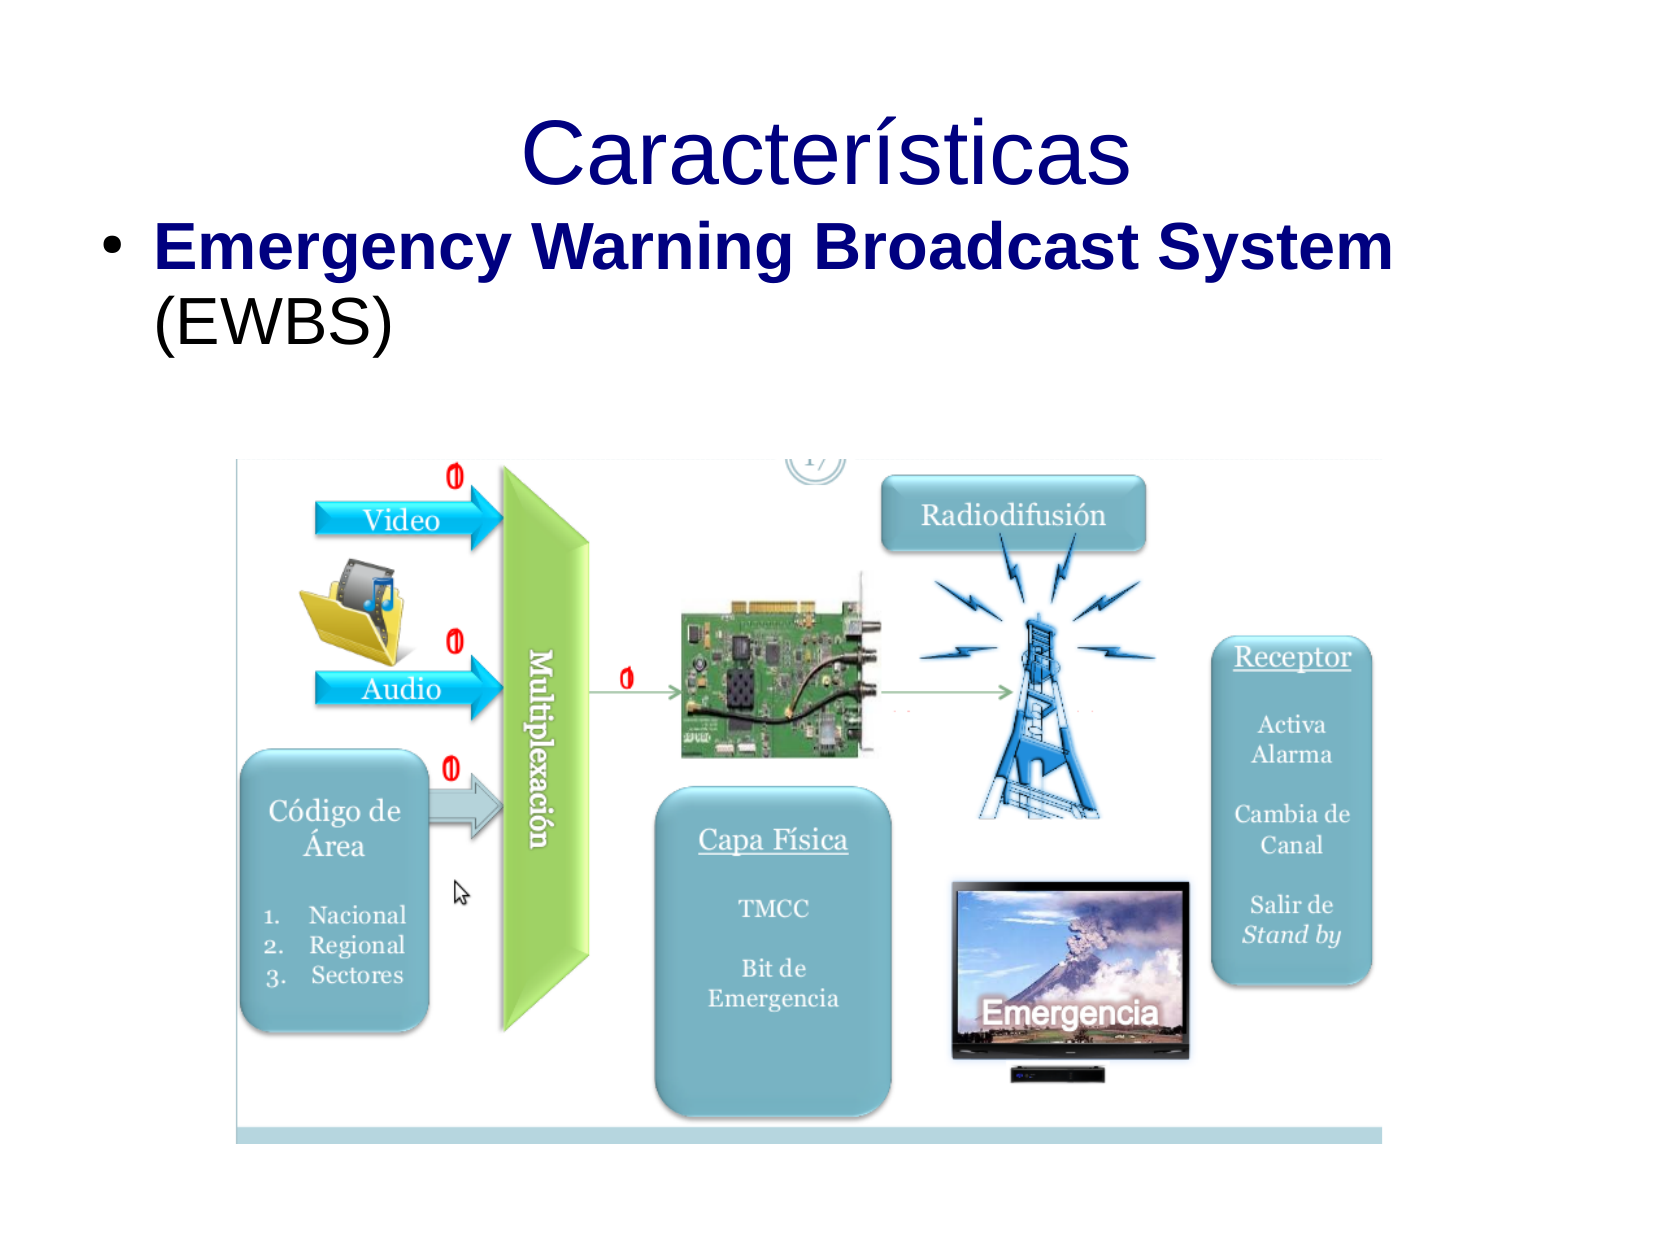

# Características
Emergency Warning Broadcast System (EWBS)